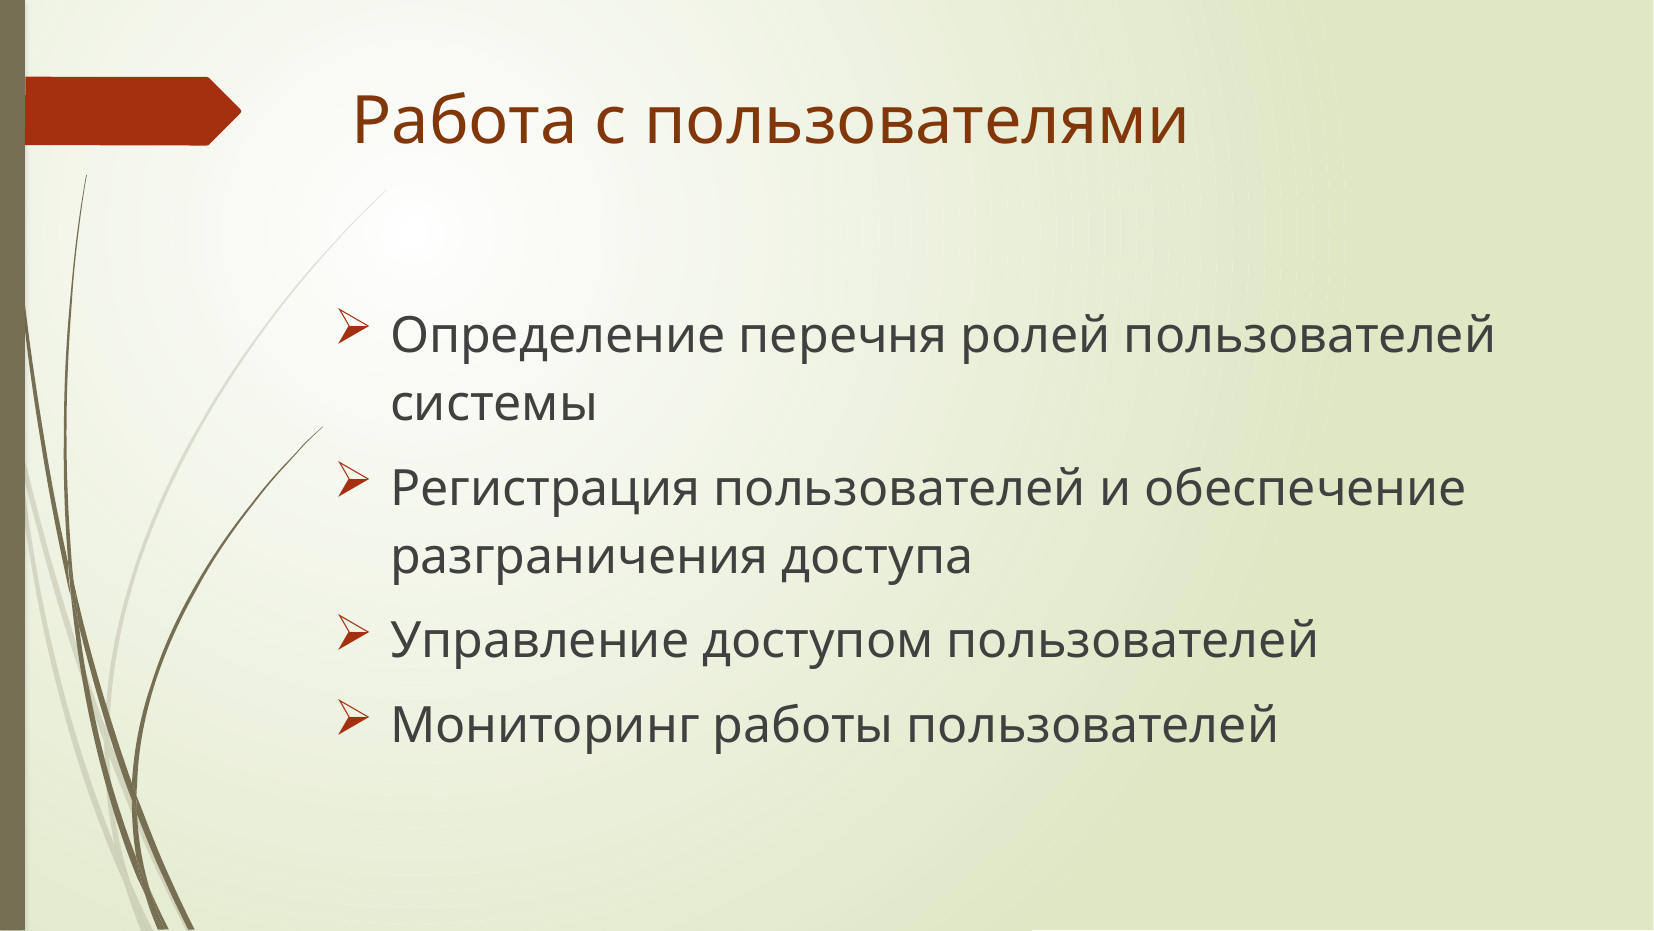

# Работа с пользователями
Определение перечня ролей пользователей системы
Регистрация пользователей и обеспечение разграничения доступа
Управление доступом пользователей
Мониторинг работы пользователей